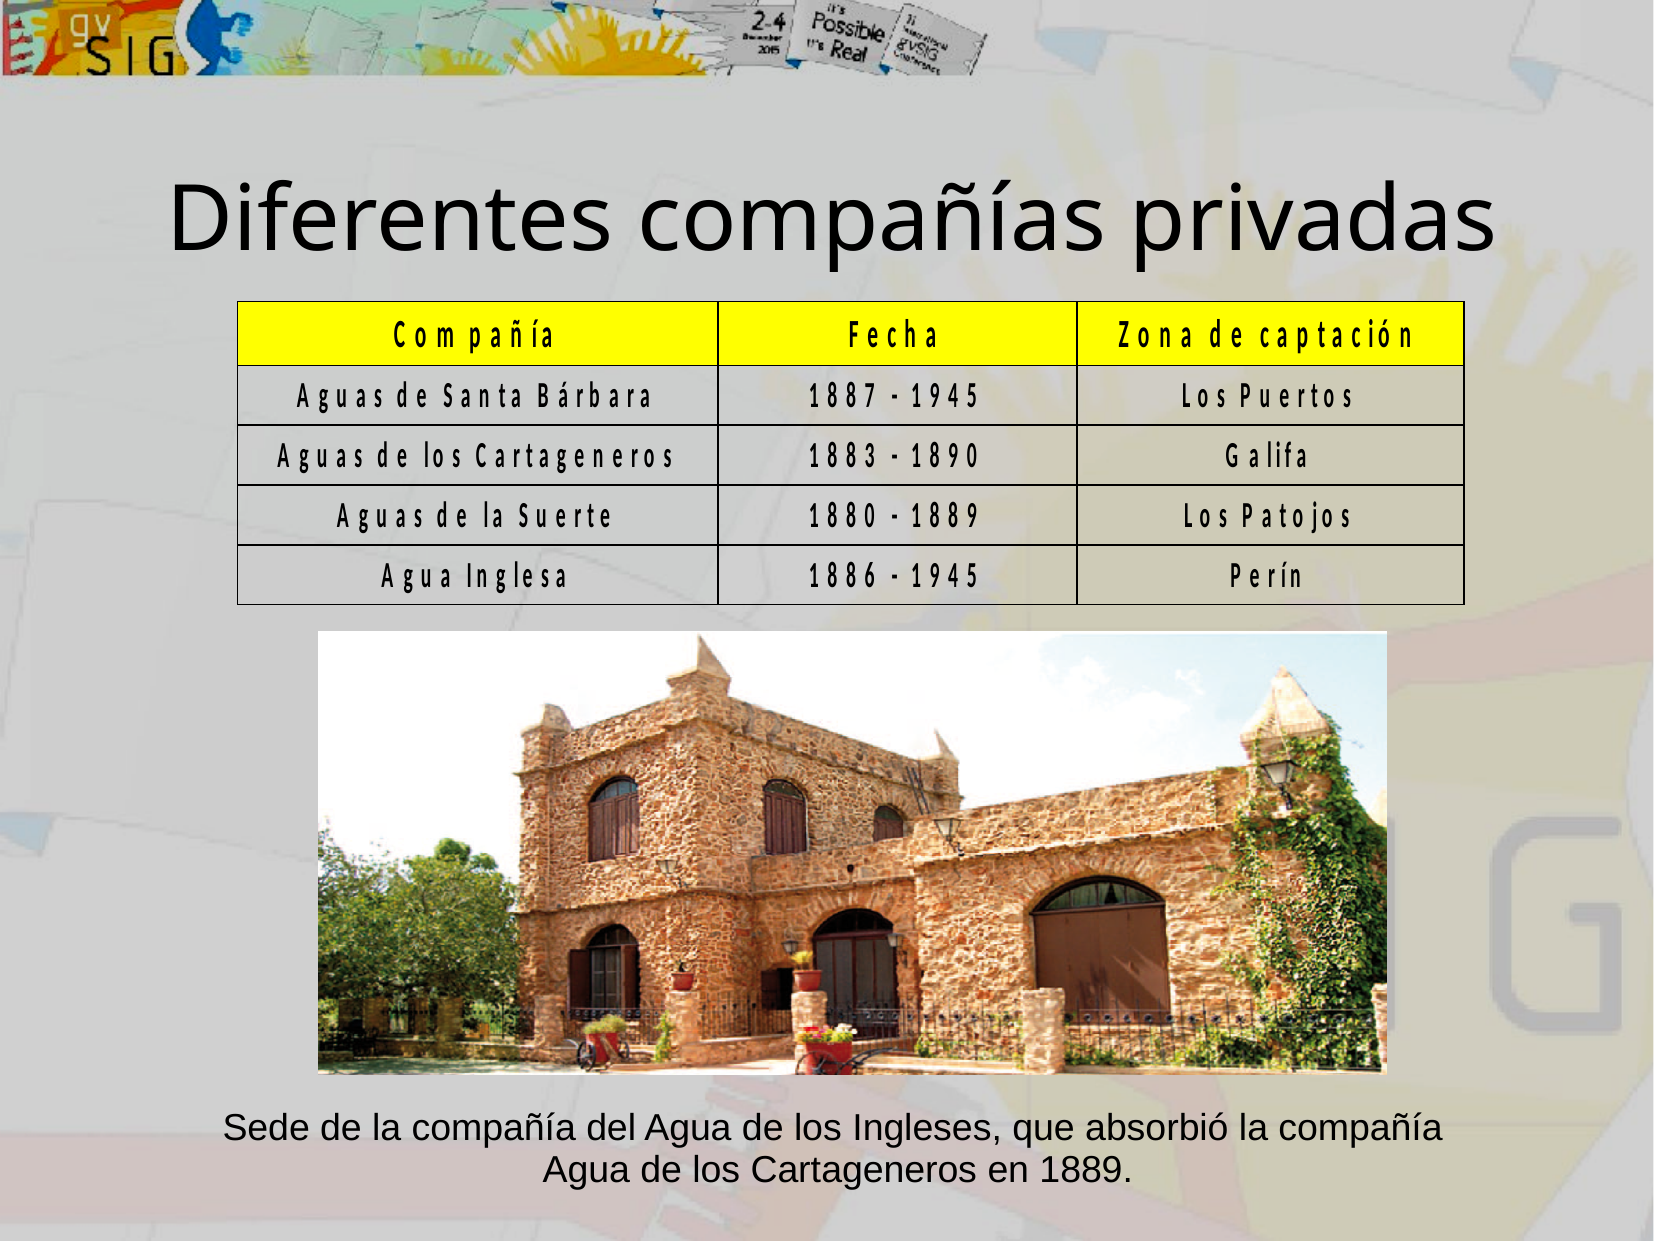

Sede de la compañía del Agua de los Ingleses, que absorbió la compañía
 Agua de los Cartageneros en 1889.
# Diferentes compañías privadas